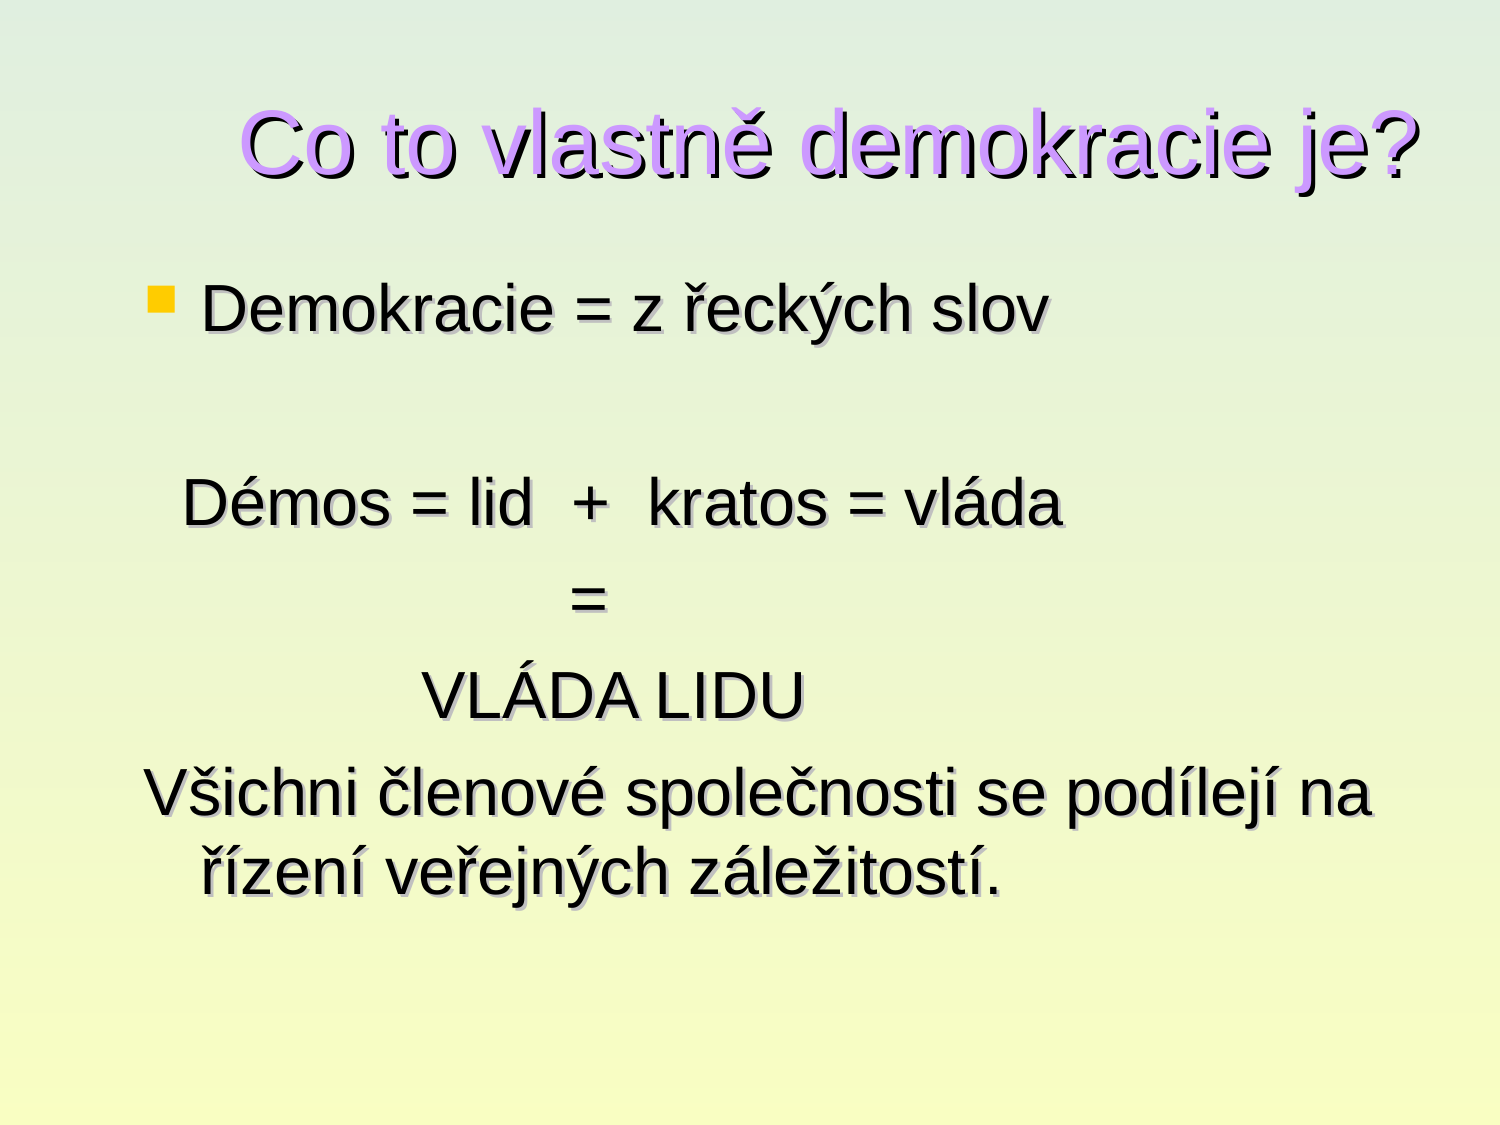

# Co to vlastně demokracie je?
Demokracie = z řeckých slov
 Démos = lid + kratos = vláda
 =
 VLÁDA LIDU
Všichni členové společnosti se podílejí na řízení veřejných záležitostí.